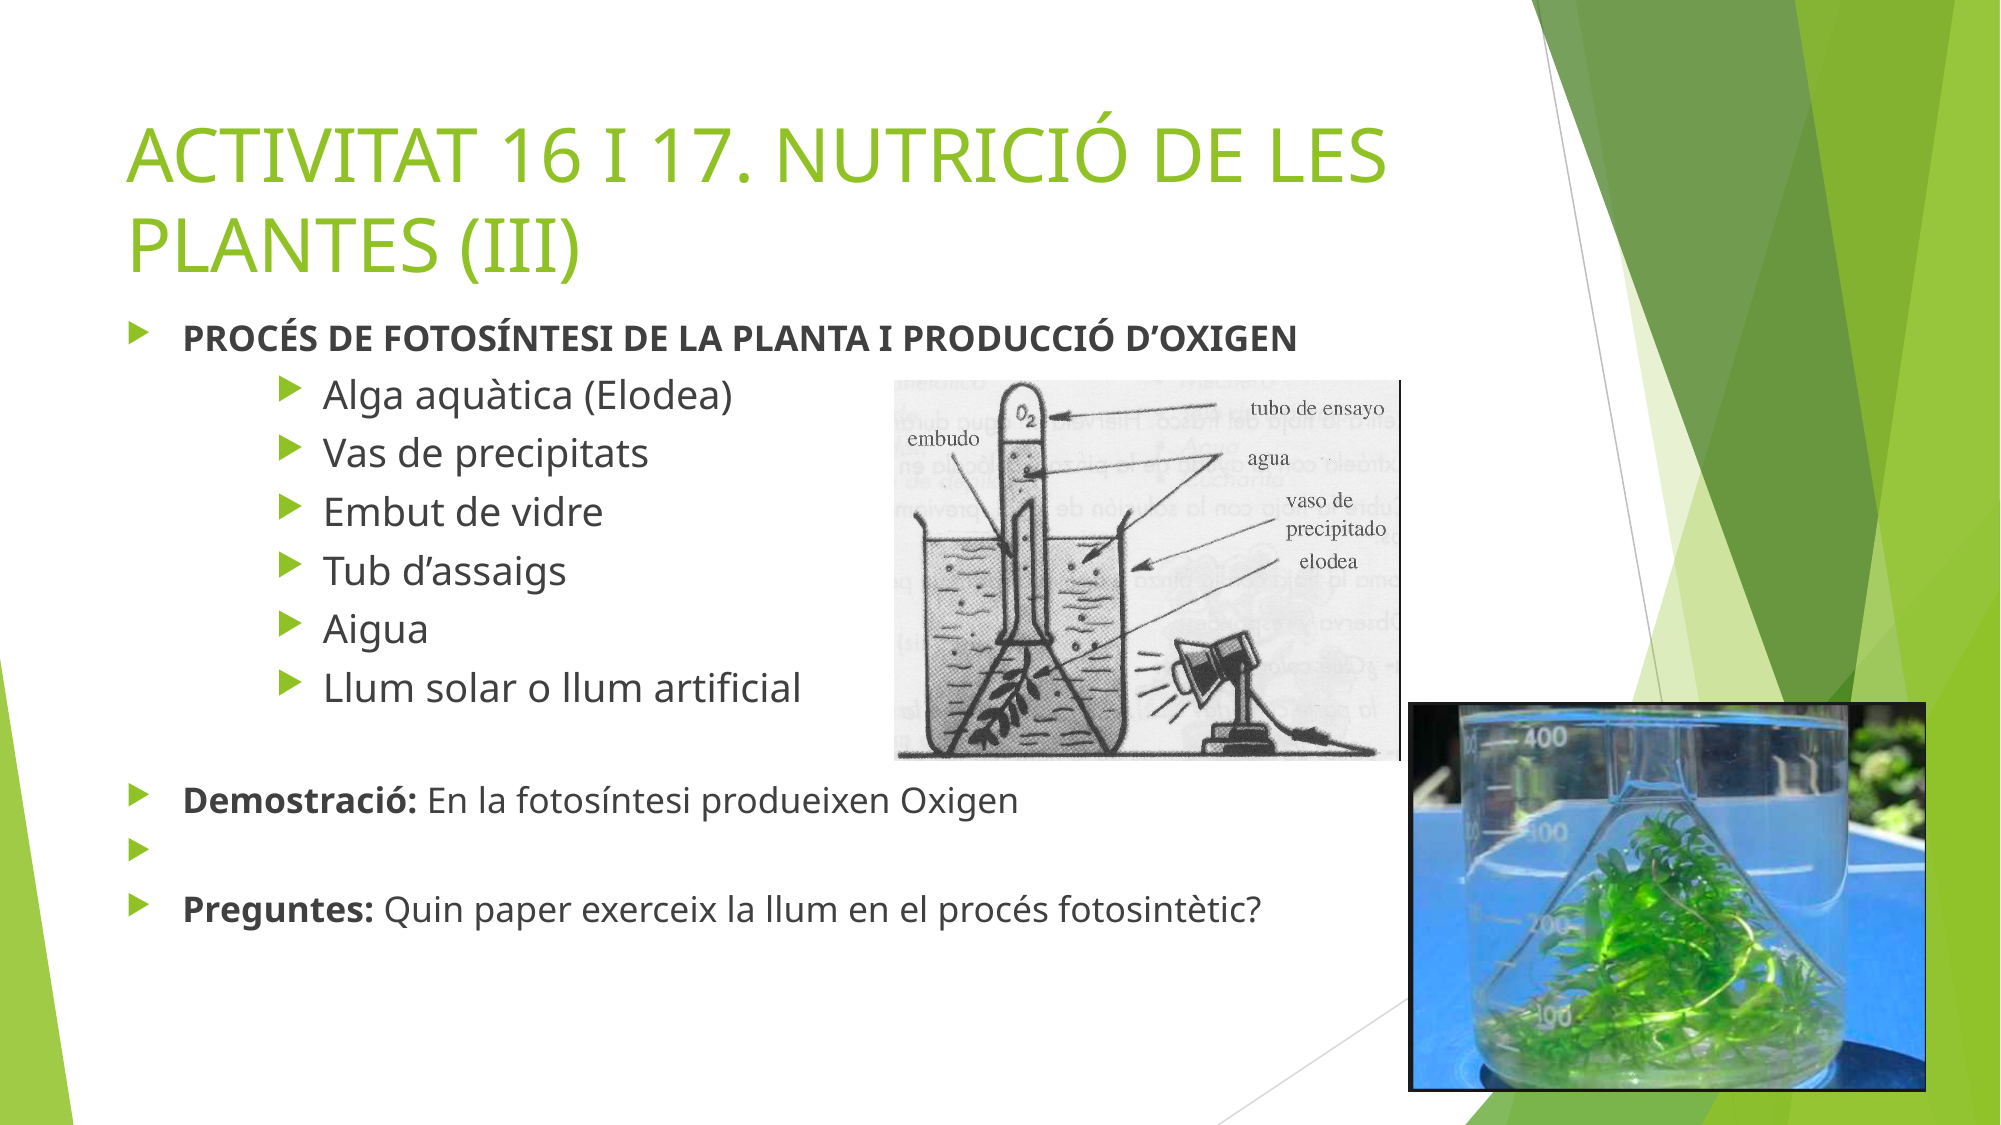

# ACTIVITAT 16 I 17. NUTRICIÓ DE LES PLANTES (III)
PROCÉS DE FOTOSÍNTESI DE LA PLANTA I PRODUCCIÓ D’OXIGEN
Alga aquàtica (Elodea)
Vas de precipitats
Embut de vidre
Tub d’assaigs
Aigua
Llum solar o llum artificial
Demostració: En la fotosíntesi produeixen Oxigen
Preguntes: Quin paper exerceix la llum en el procés fotosintètic?